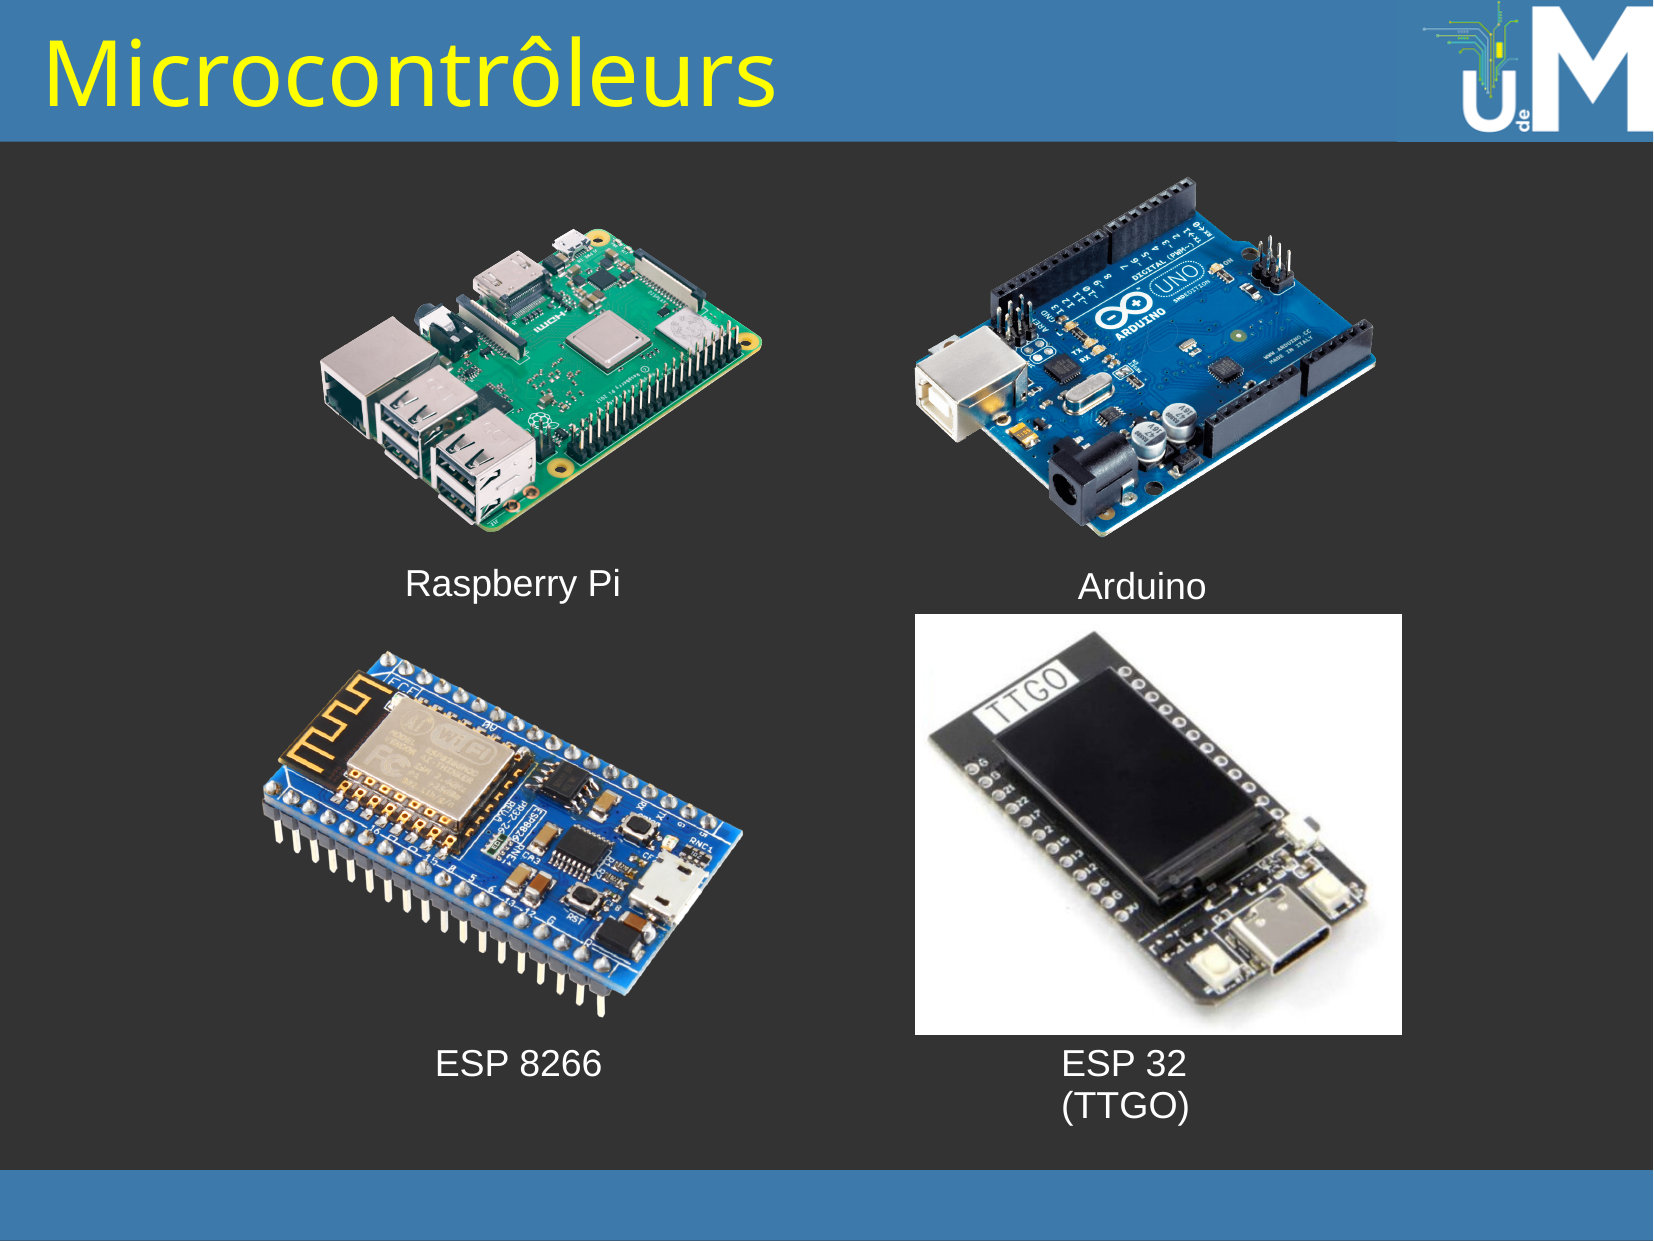

# Microcontrôleurs
Raspberry Pi
Arduino
ESP 8266
ESP 32
(TTGO)